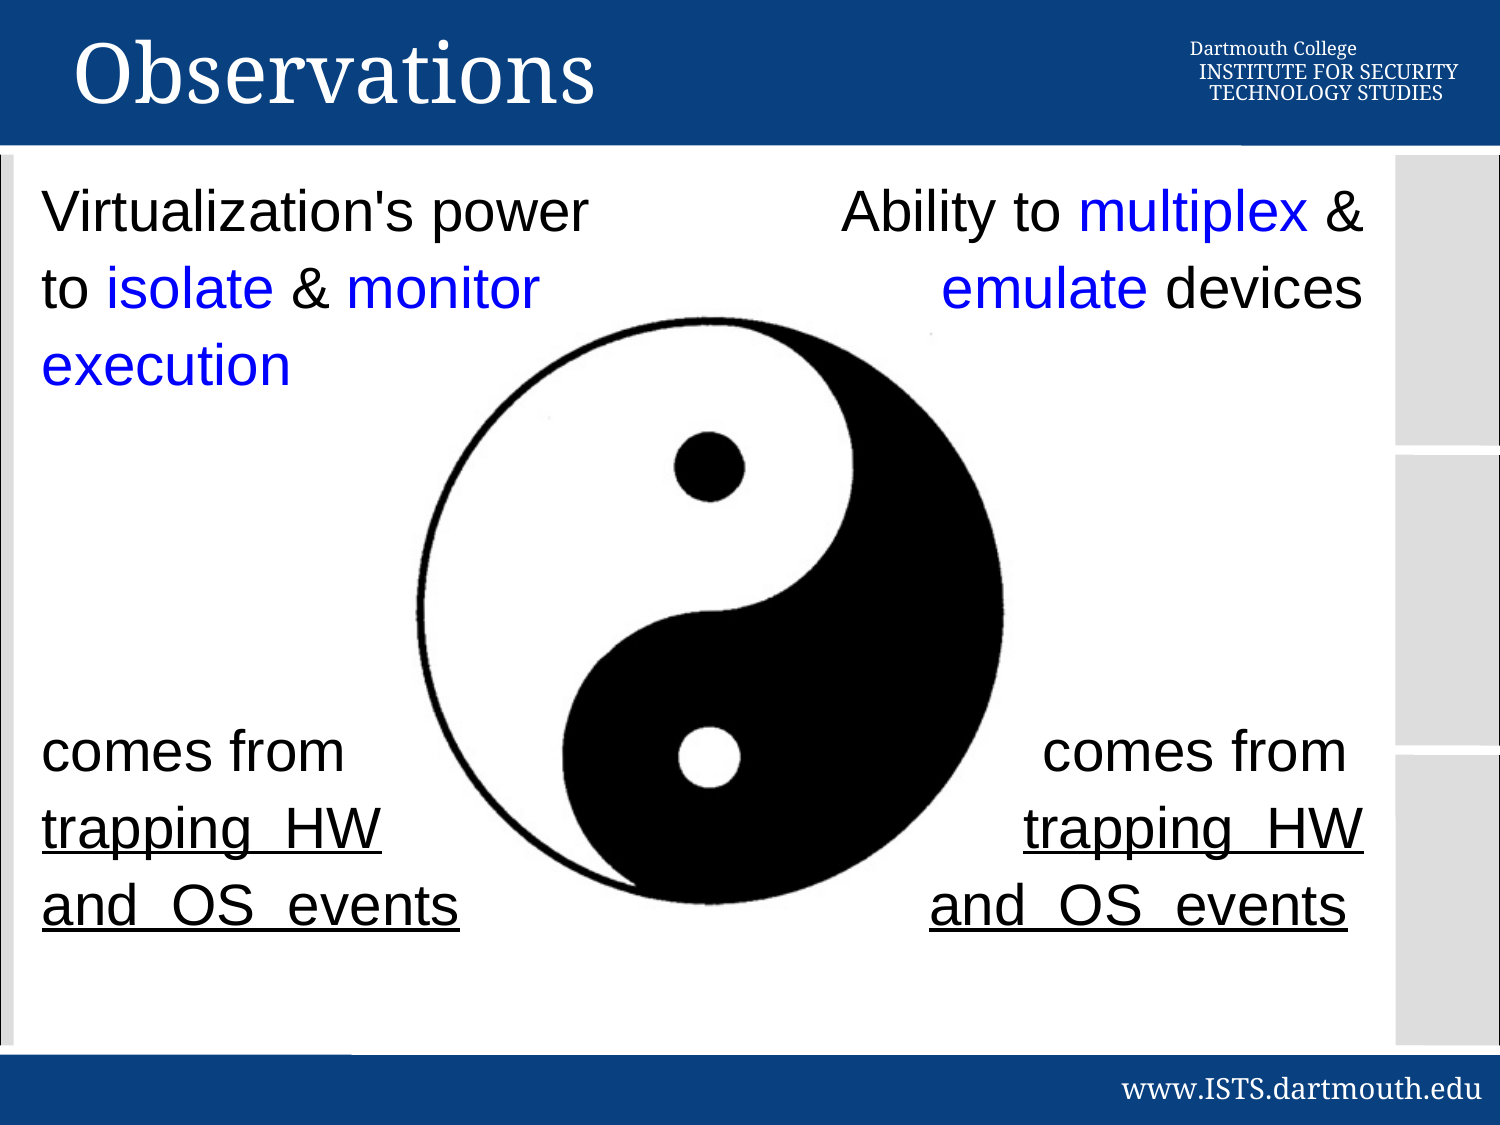

Observations
Dartmouth College
INSTITUTE FOR SECURITY
TECHNOLOGY STUDIES
# Virtualization's power
to isolate & monitor
execution
comes from
trapping HW
and OS events
Ability to multiplex &
 emulate devices
comes from
trapping HW
and OS events
www.ISTS.dartmouth.edu